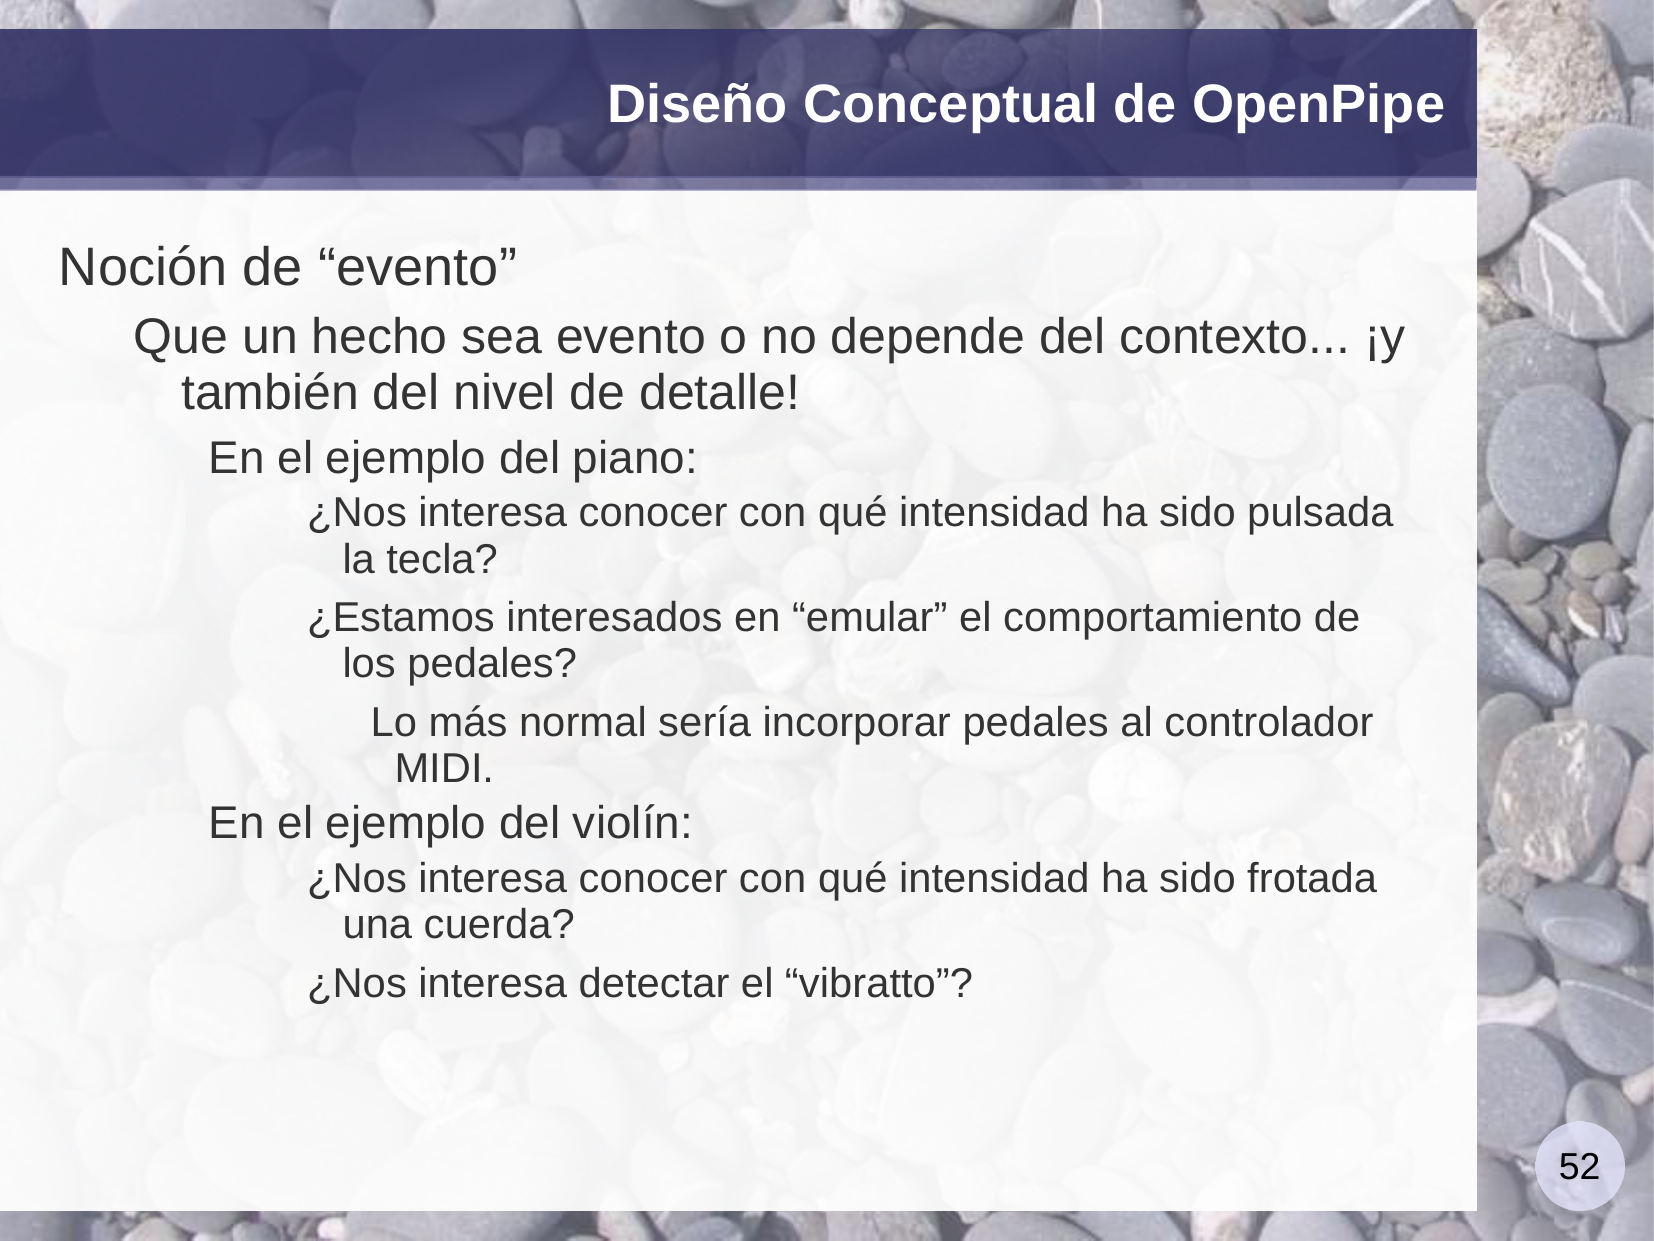

# Diseño Conceptual de OpenPipe
Noción de “evento”
Que un hecho sea evento o no depende del contexto... ¡y también del nivel de detalle!
En el ejemplo del piano:
¿Nos interesa conocer con qué intensidad ha sido pulsada la tecla?
¿Estamos interesados en “emular” el comportamiento de los pedales?
 Lo más normal sería incorporar pedales al controlador MIDI.
En el ejemplo del violín:
¿Nos interesa conocer con qué intensidad ha sido frotada una cuerda?
¿Nos interesa detectar el “vibratto”?